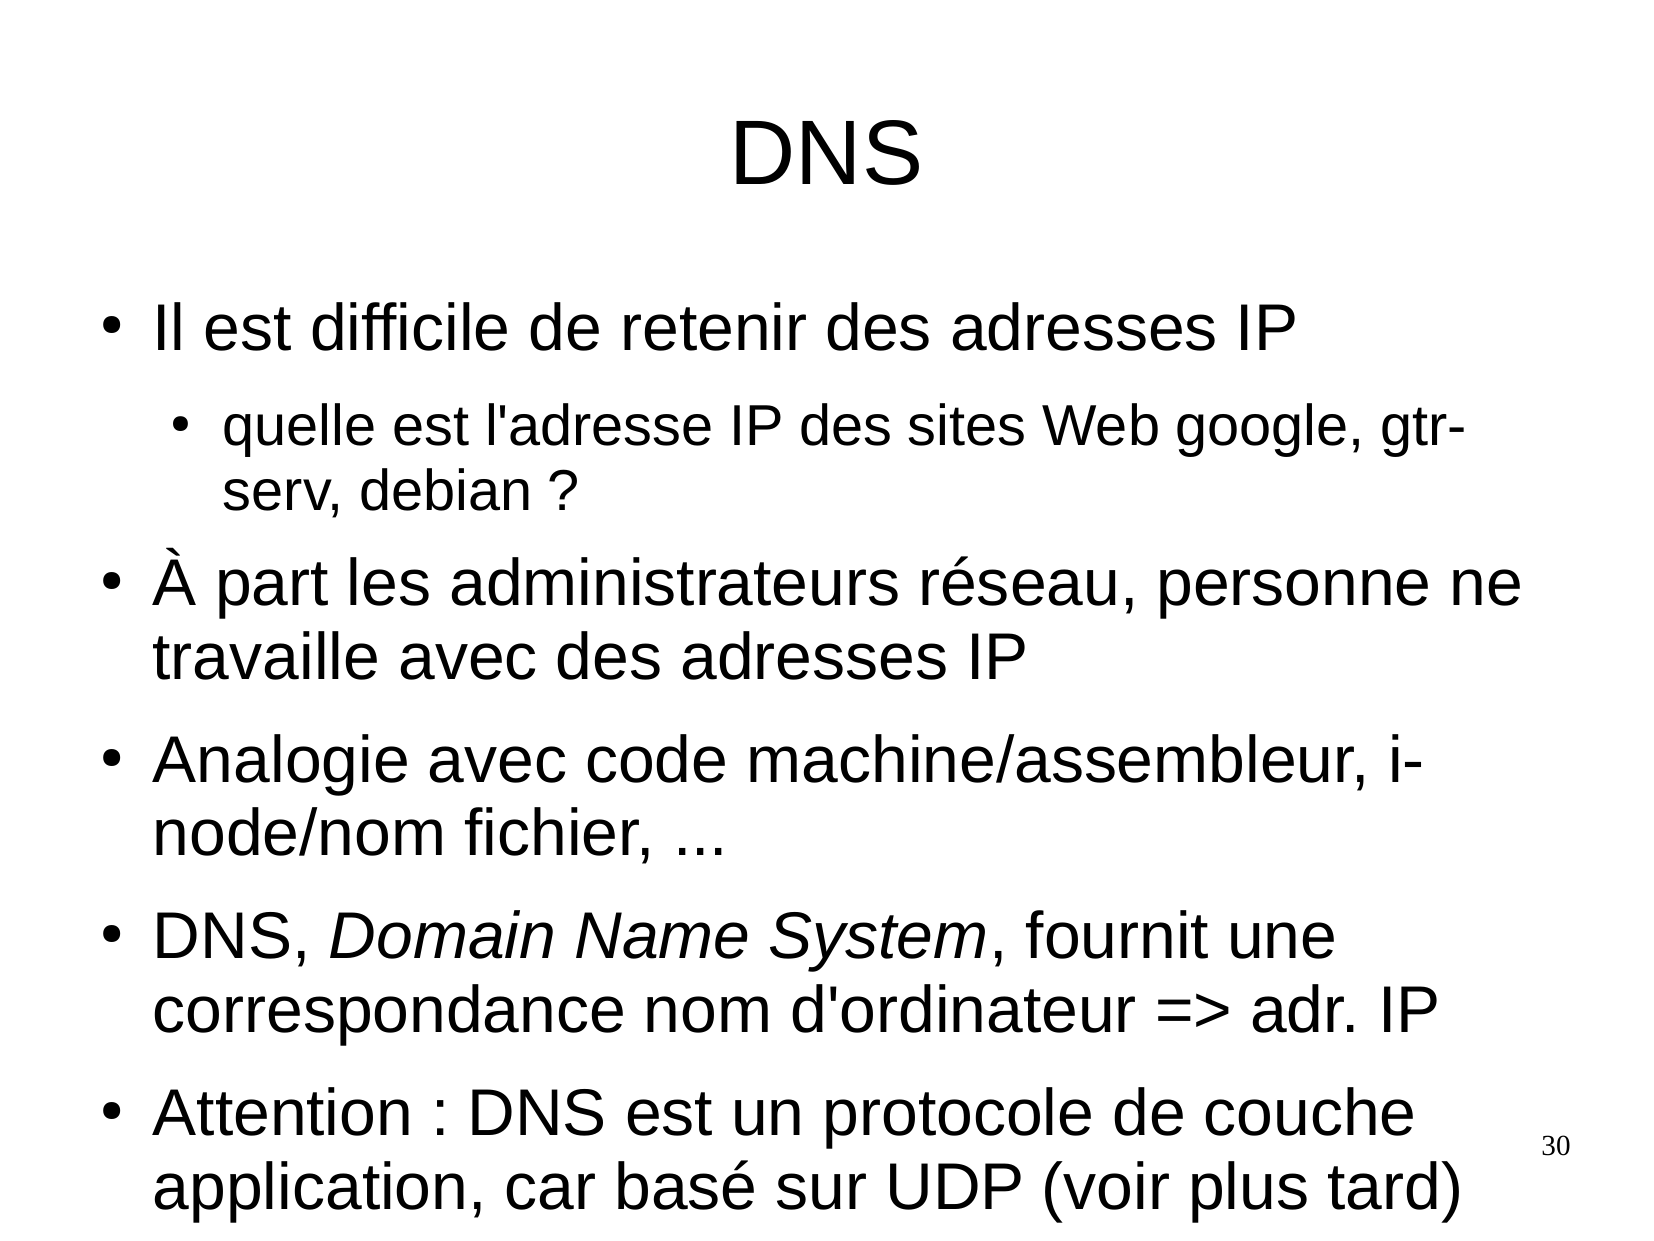

# DNS
Il est difficile de retenir des adresses IP
quelle est l'adresse IP des sites Web google, gtr-serv, debian ?
À part les administrateurs réseau, personne ne travaille avec des adresses IP
Analogie avec code machine/assembleur, i-node/nom fichier, ...
DNS, Domain Name System, fournit une correspondance nom d'ordinateur => adr. IP
Attention : DNS est un protocole de couche application, car basé sur UDP (voir plus tard)
30